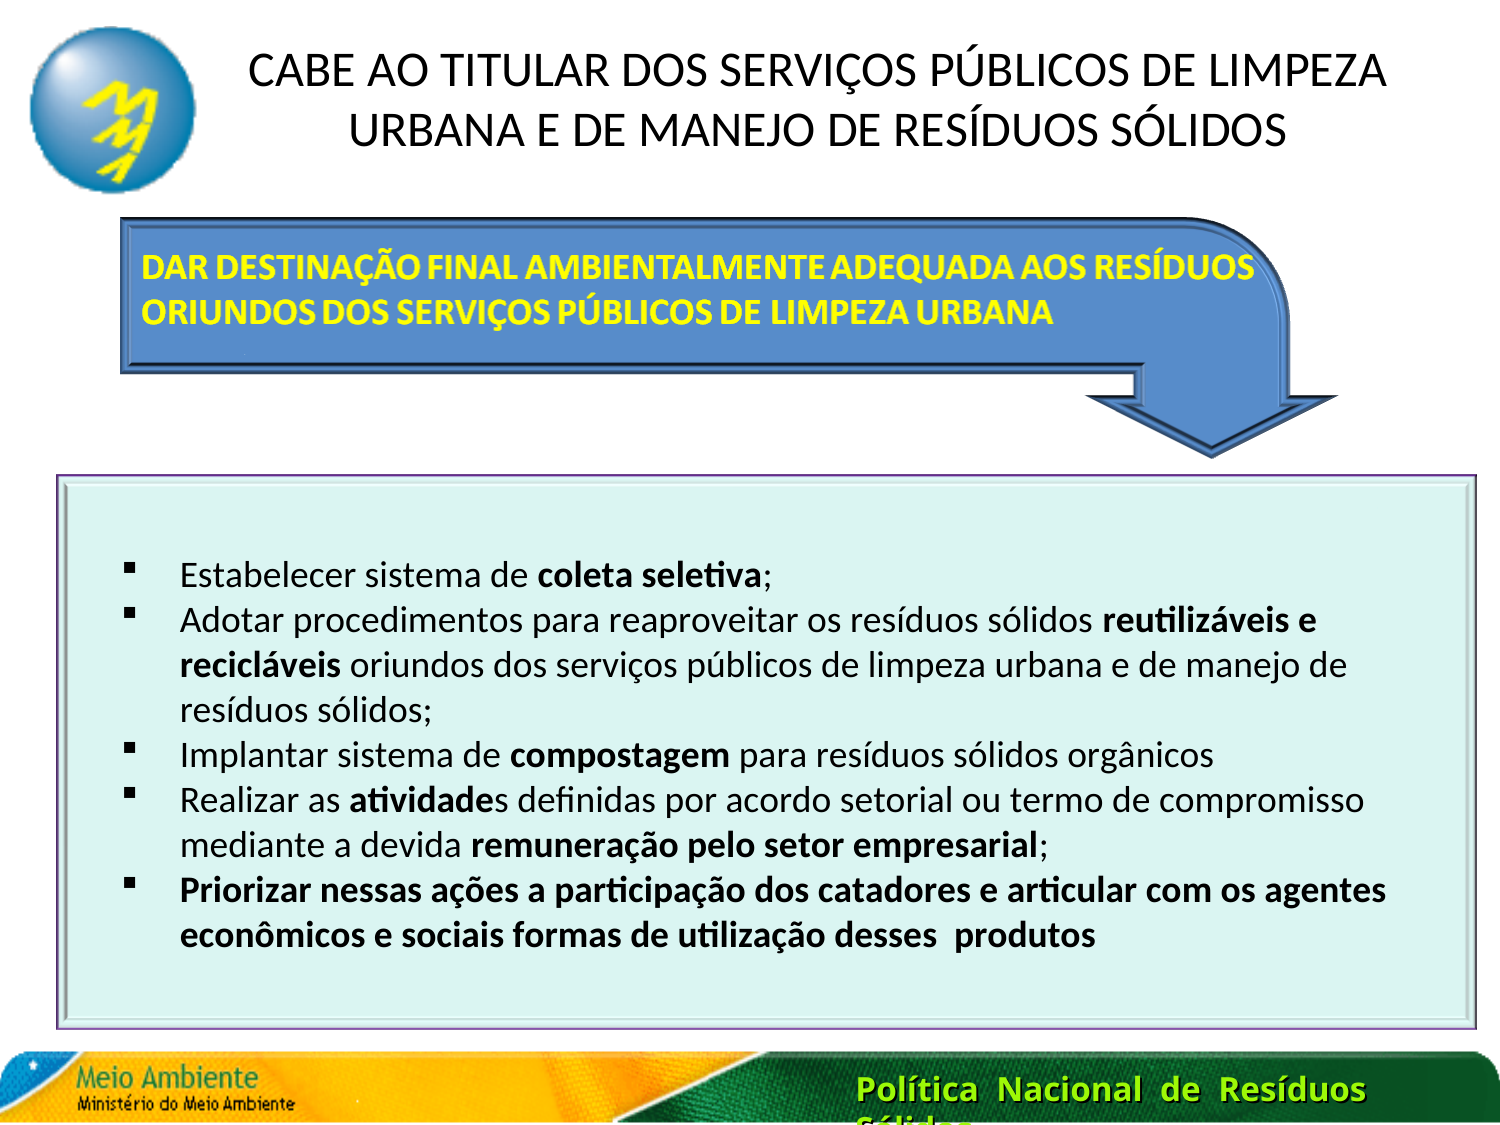

CABE AO TITULAR DOS SERVIÇOS PÚBLICOS DE LIMPEZA URBANA E DE MANEJO DE RESÍDUOS SÓLIDOS
Estabelecer sistema de coleta seletiva;
Adotar procedimentos para reaproveitar os resíduos sólidos reutilizáveis e recicláveis oriundos dos serviços públicos de limpeza urbana e de manejo de resíduos sólidos;
Implantar sistema de compostagem para resíduos sólidos orgânicos
Realizar as atividades definidas por acordo setorial ou termo de compromisso mediante a devida remuneração pelo setor empresarial;
Priorizar nessas ações a participação dos catadores e articular com os agentes econômicos e sociais formas de utilização desses produtos